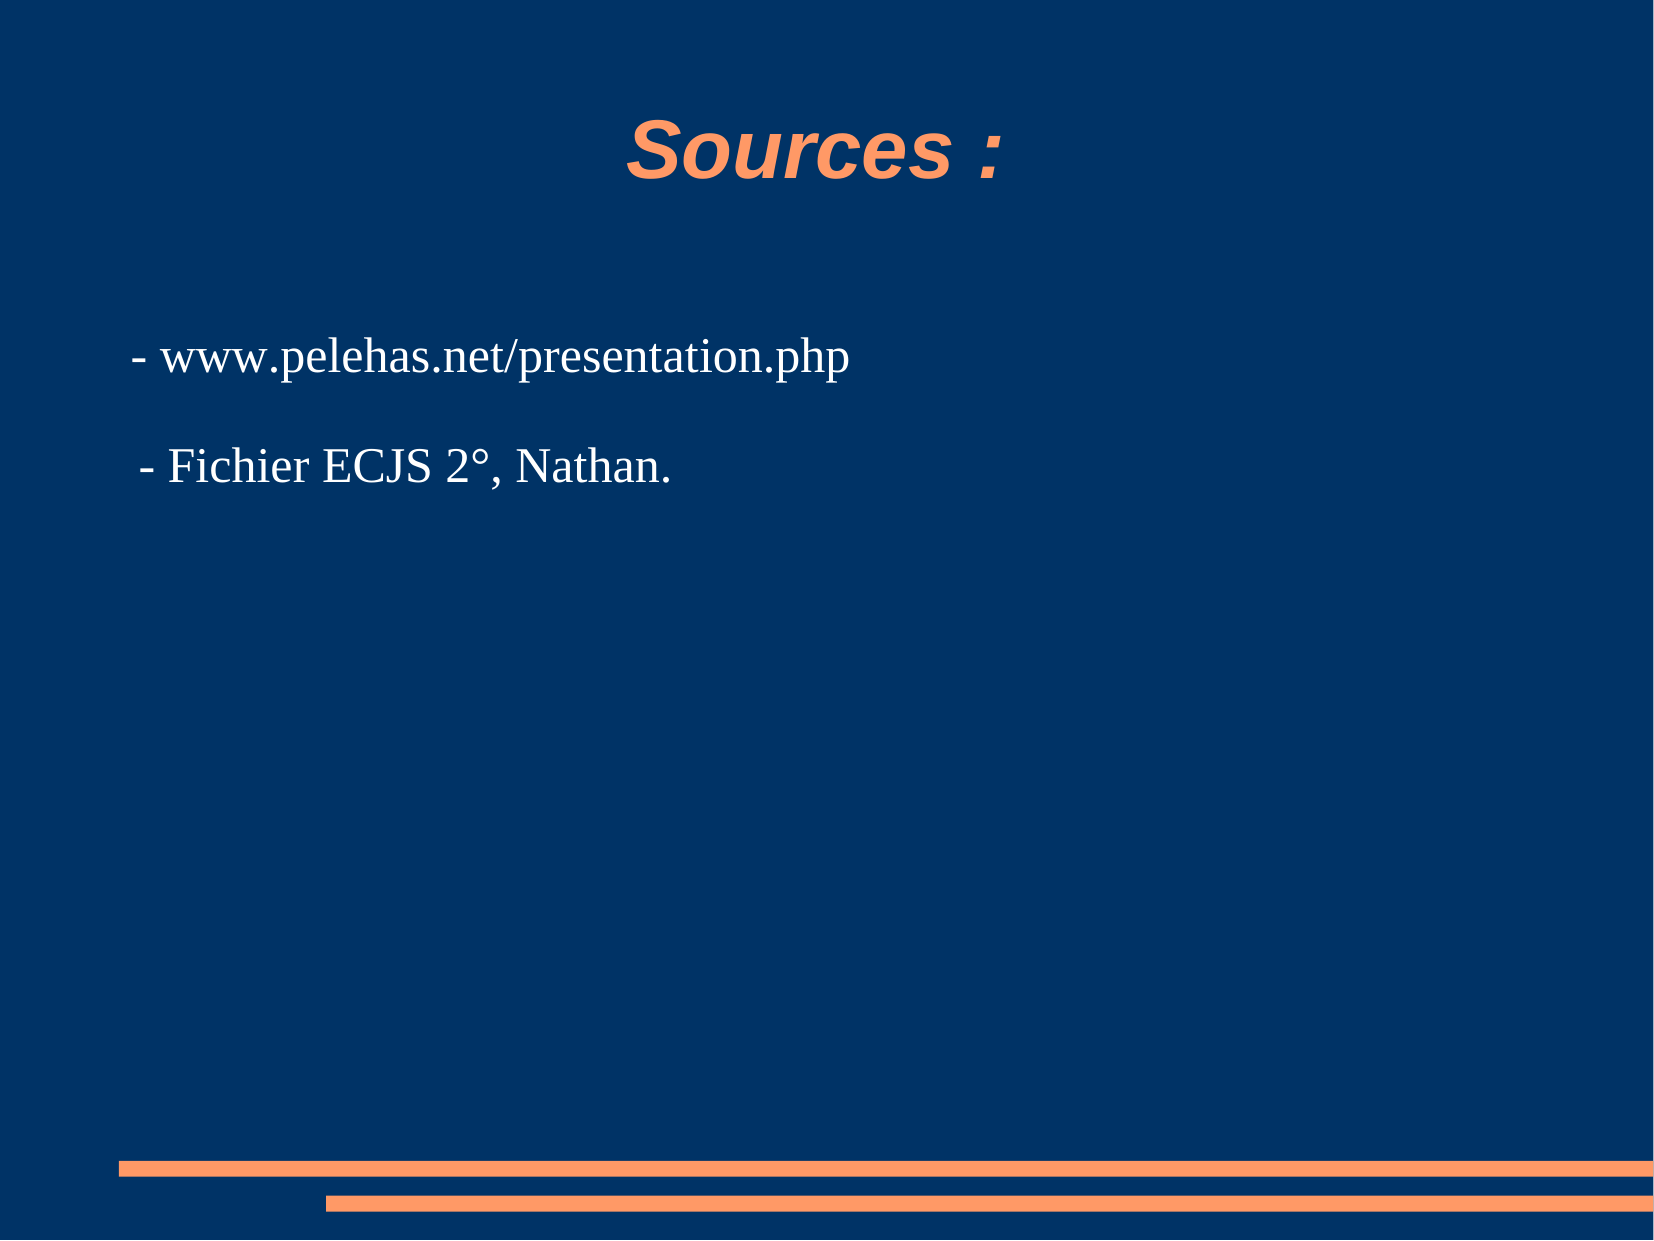

# Sources :
 - www.pelehas.net/presentation.php
 - Fichier ECJS 2°, Nathan.